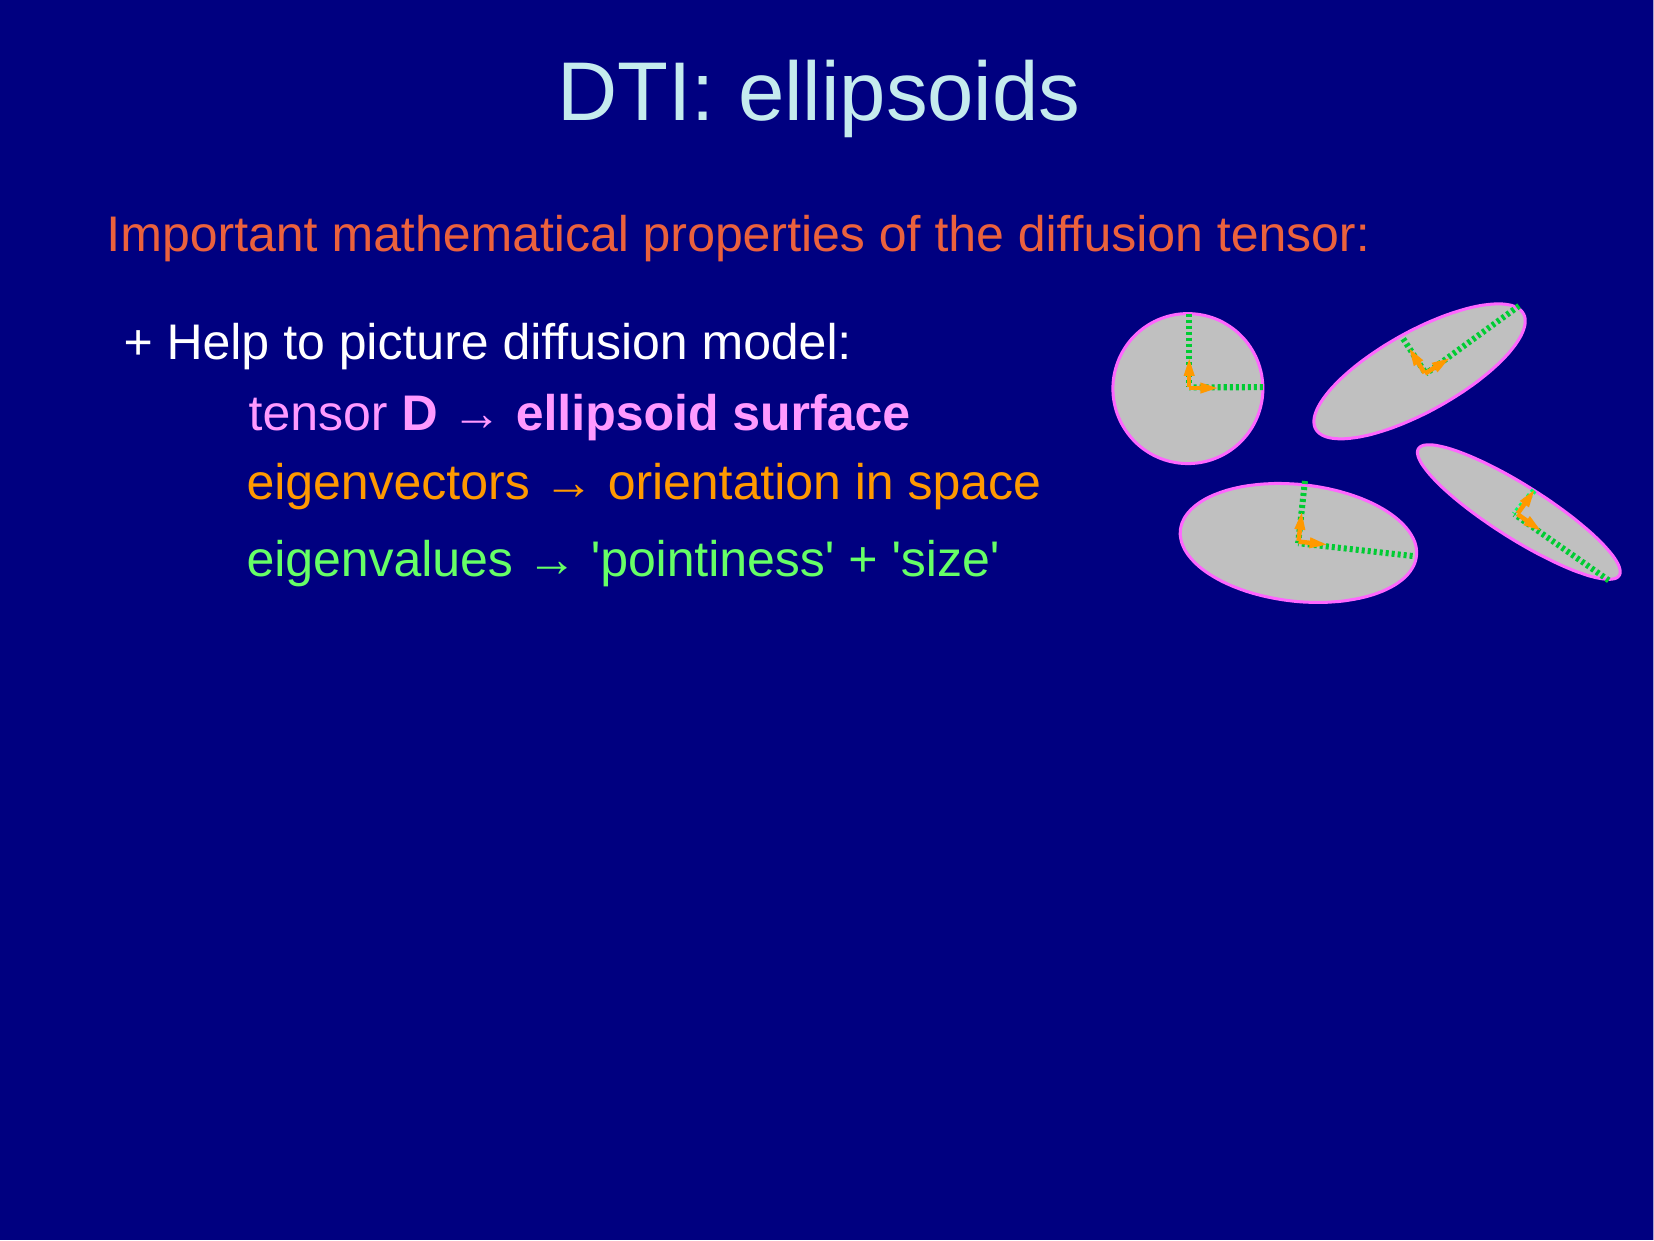

# DTI: ellipsoids
Important mathematical properties of the diffusion tensor:
+ Help to picture diffusion model:
	tensor D → ellipsoid surface
eigenvectors → orientation in space
eigenvalues → 'pointiness' + 'size'